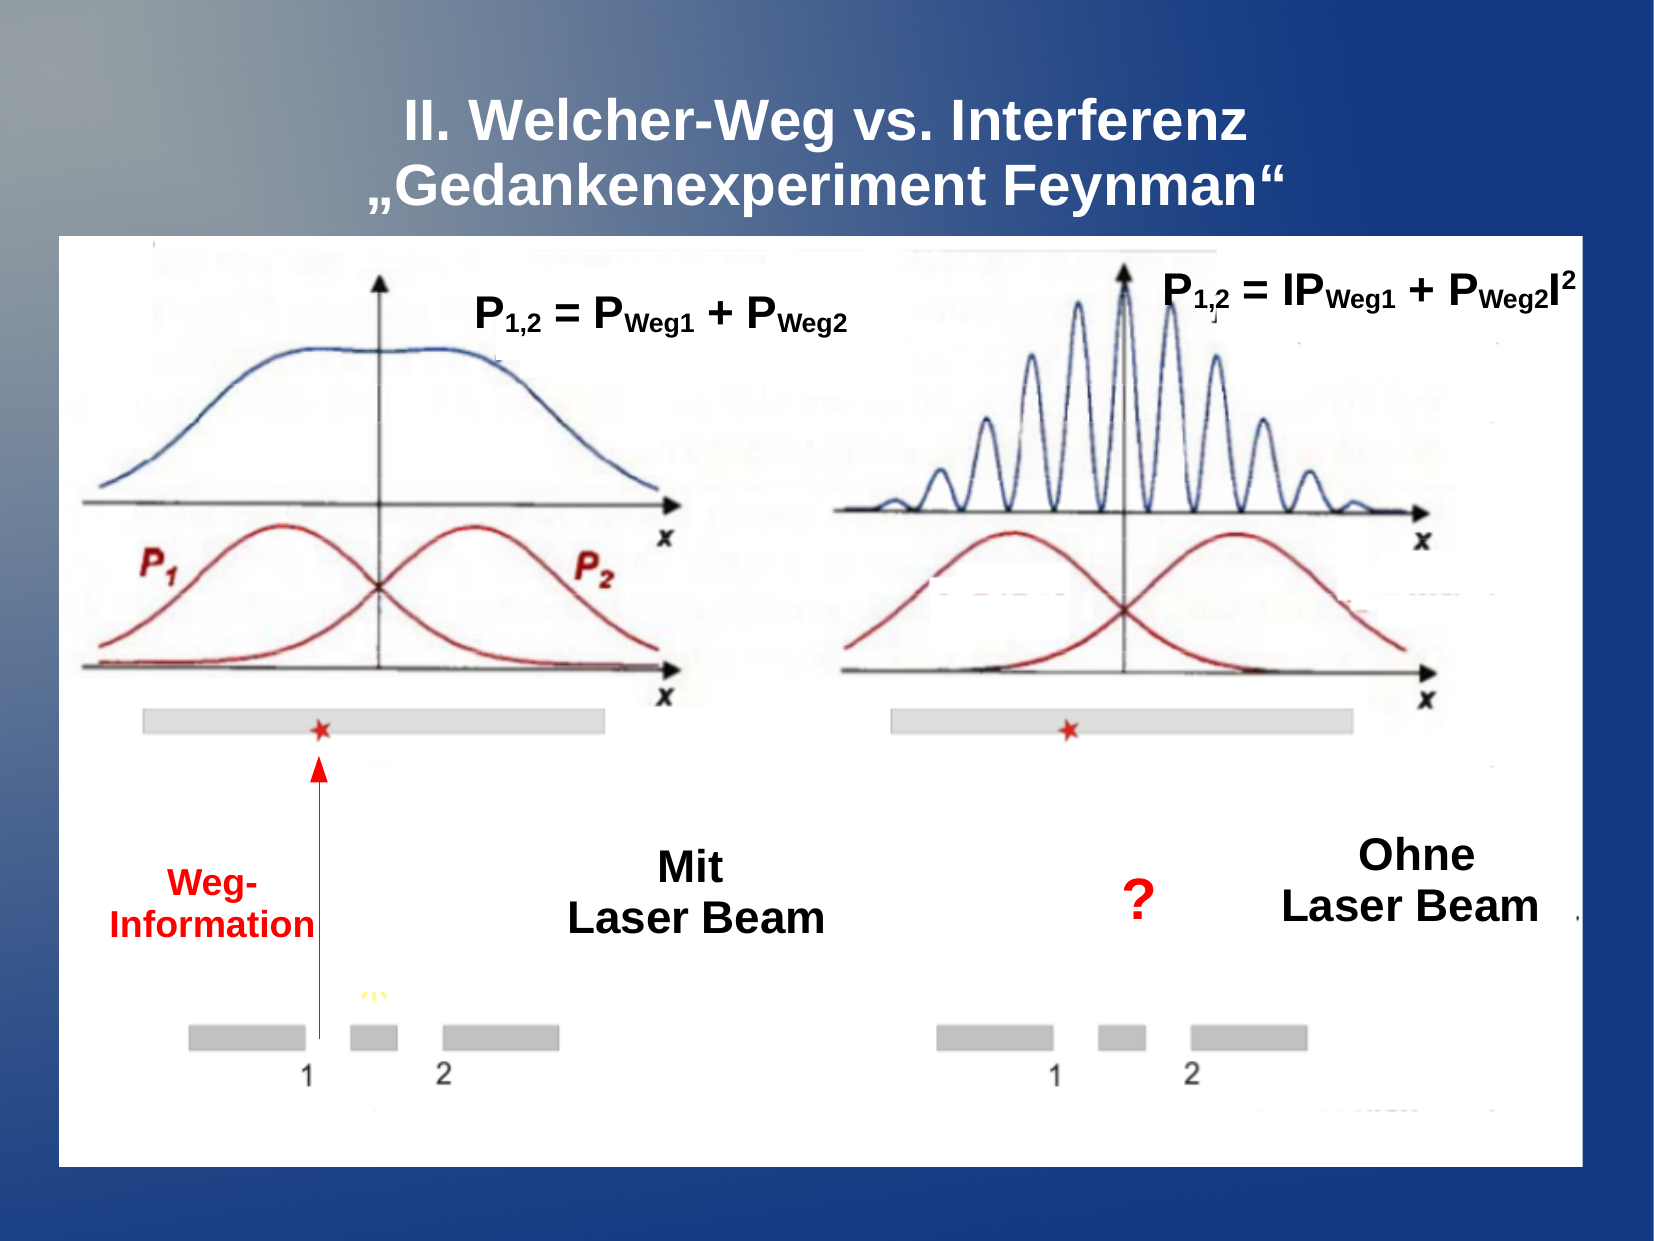

# II. Welcher-Weg vs. Interferenz „Gedankenexperiment Feynman“
P1,2 = IPWeg1 + PWeg2I2
P1,2 = PWeg1 + PWeg2
Mit
Laser Beam
Ohne
Laser Beam
?
Weg-
Information